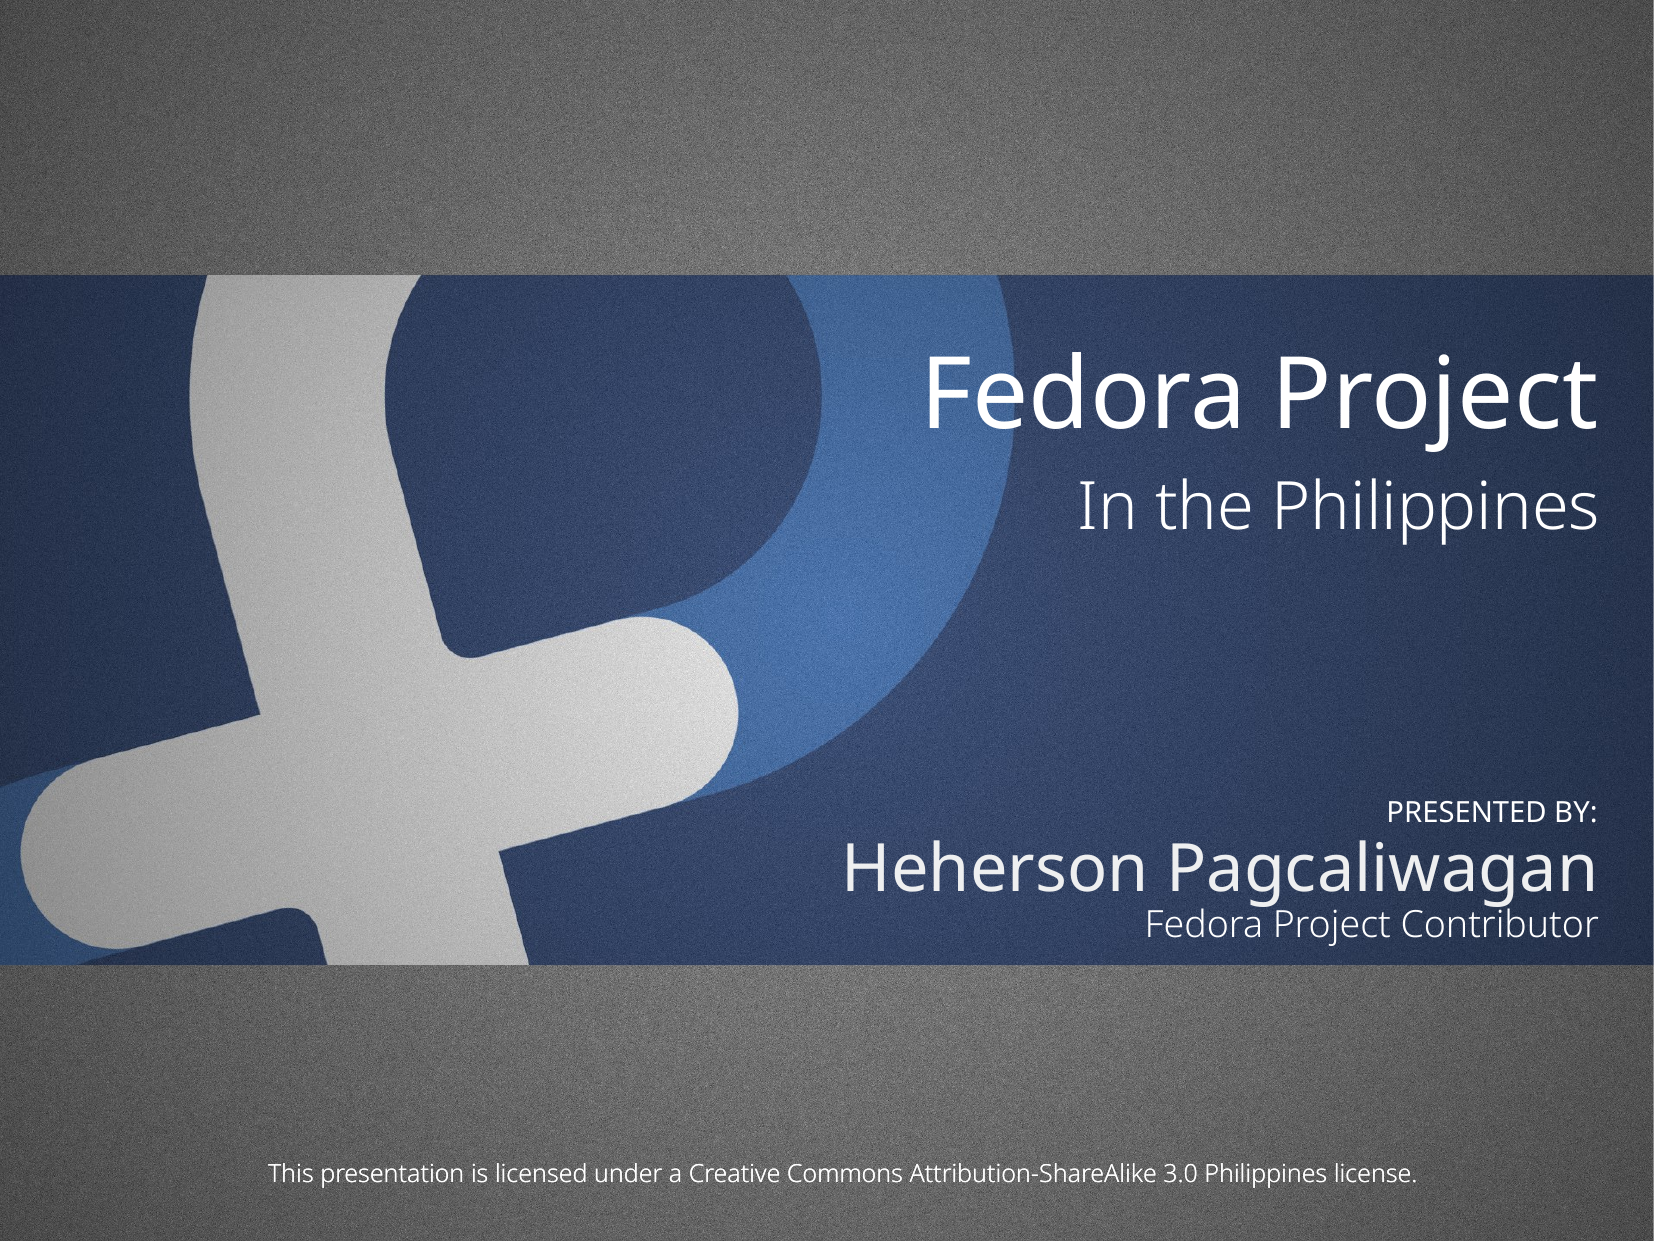

# Fedora Project
In the Philippines
PRESENTED BY:
Heherson Pagcaliwagan
Fedora Project Contributor
This presentation is licensed under a Creative Commons Attribution-ShareAlike 3.0 Philippines license.
This presentation is licensed under a Creative Commons Attribution-ShareAlike 3.0 Philippines license.